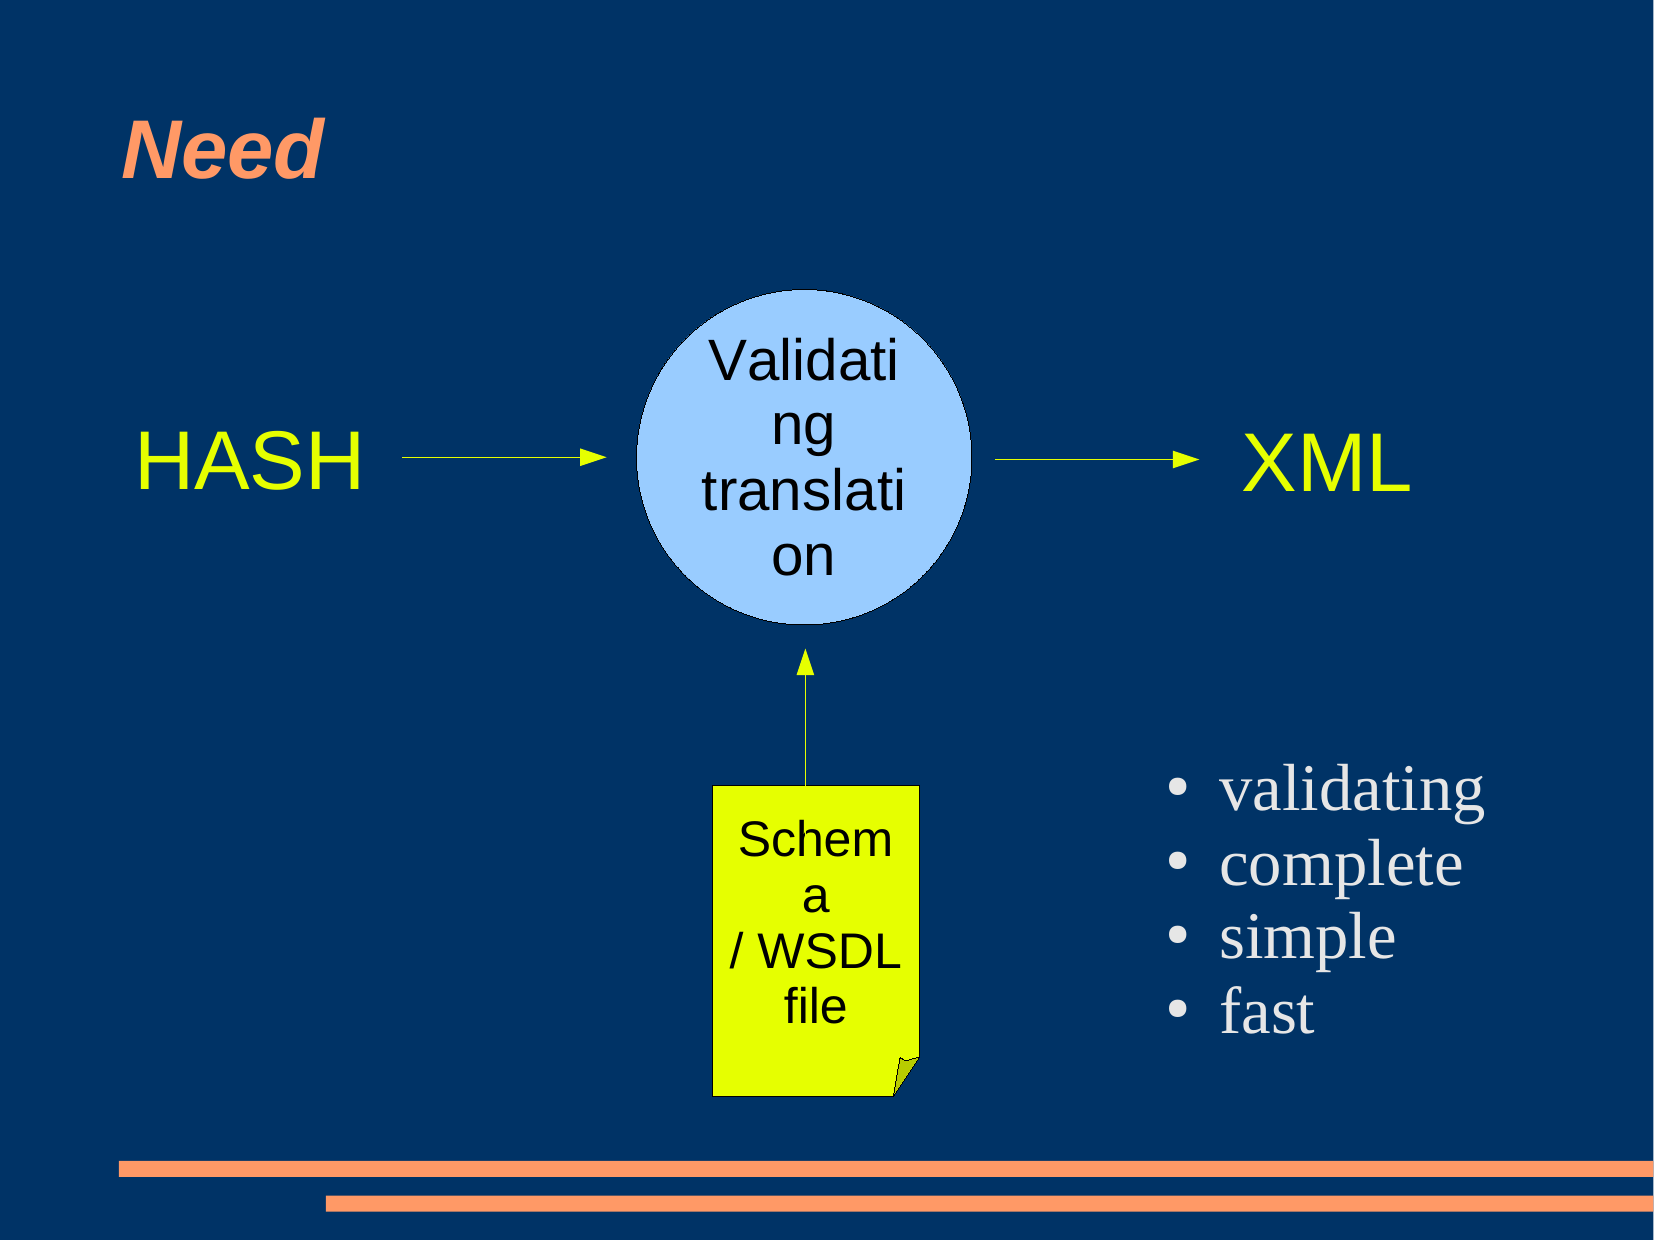

# Need
Validating
translation
HASH
XML
validating
complete
simple
fast
Schema
/ WSDL
file